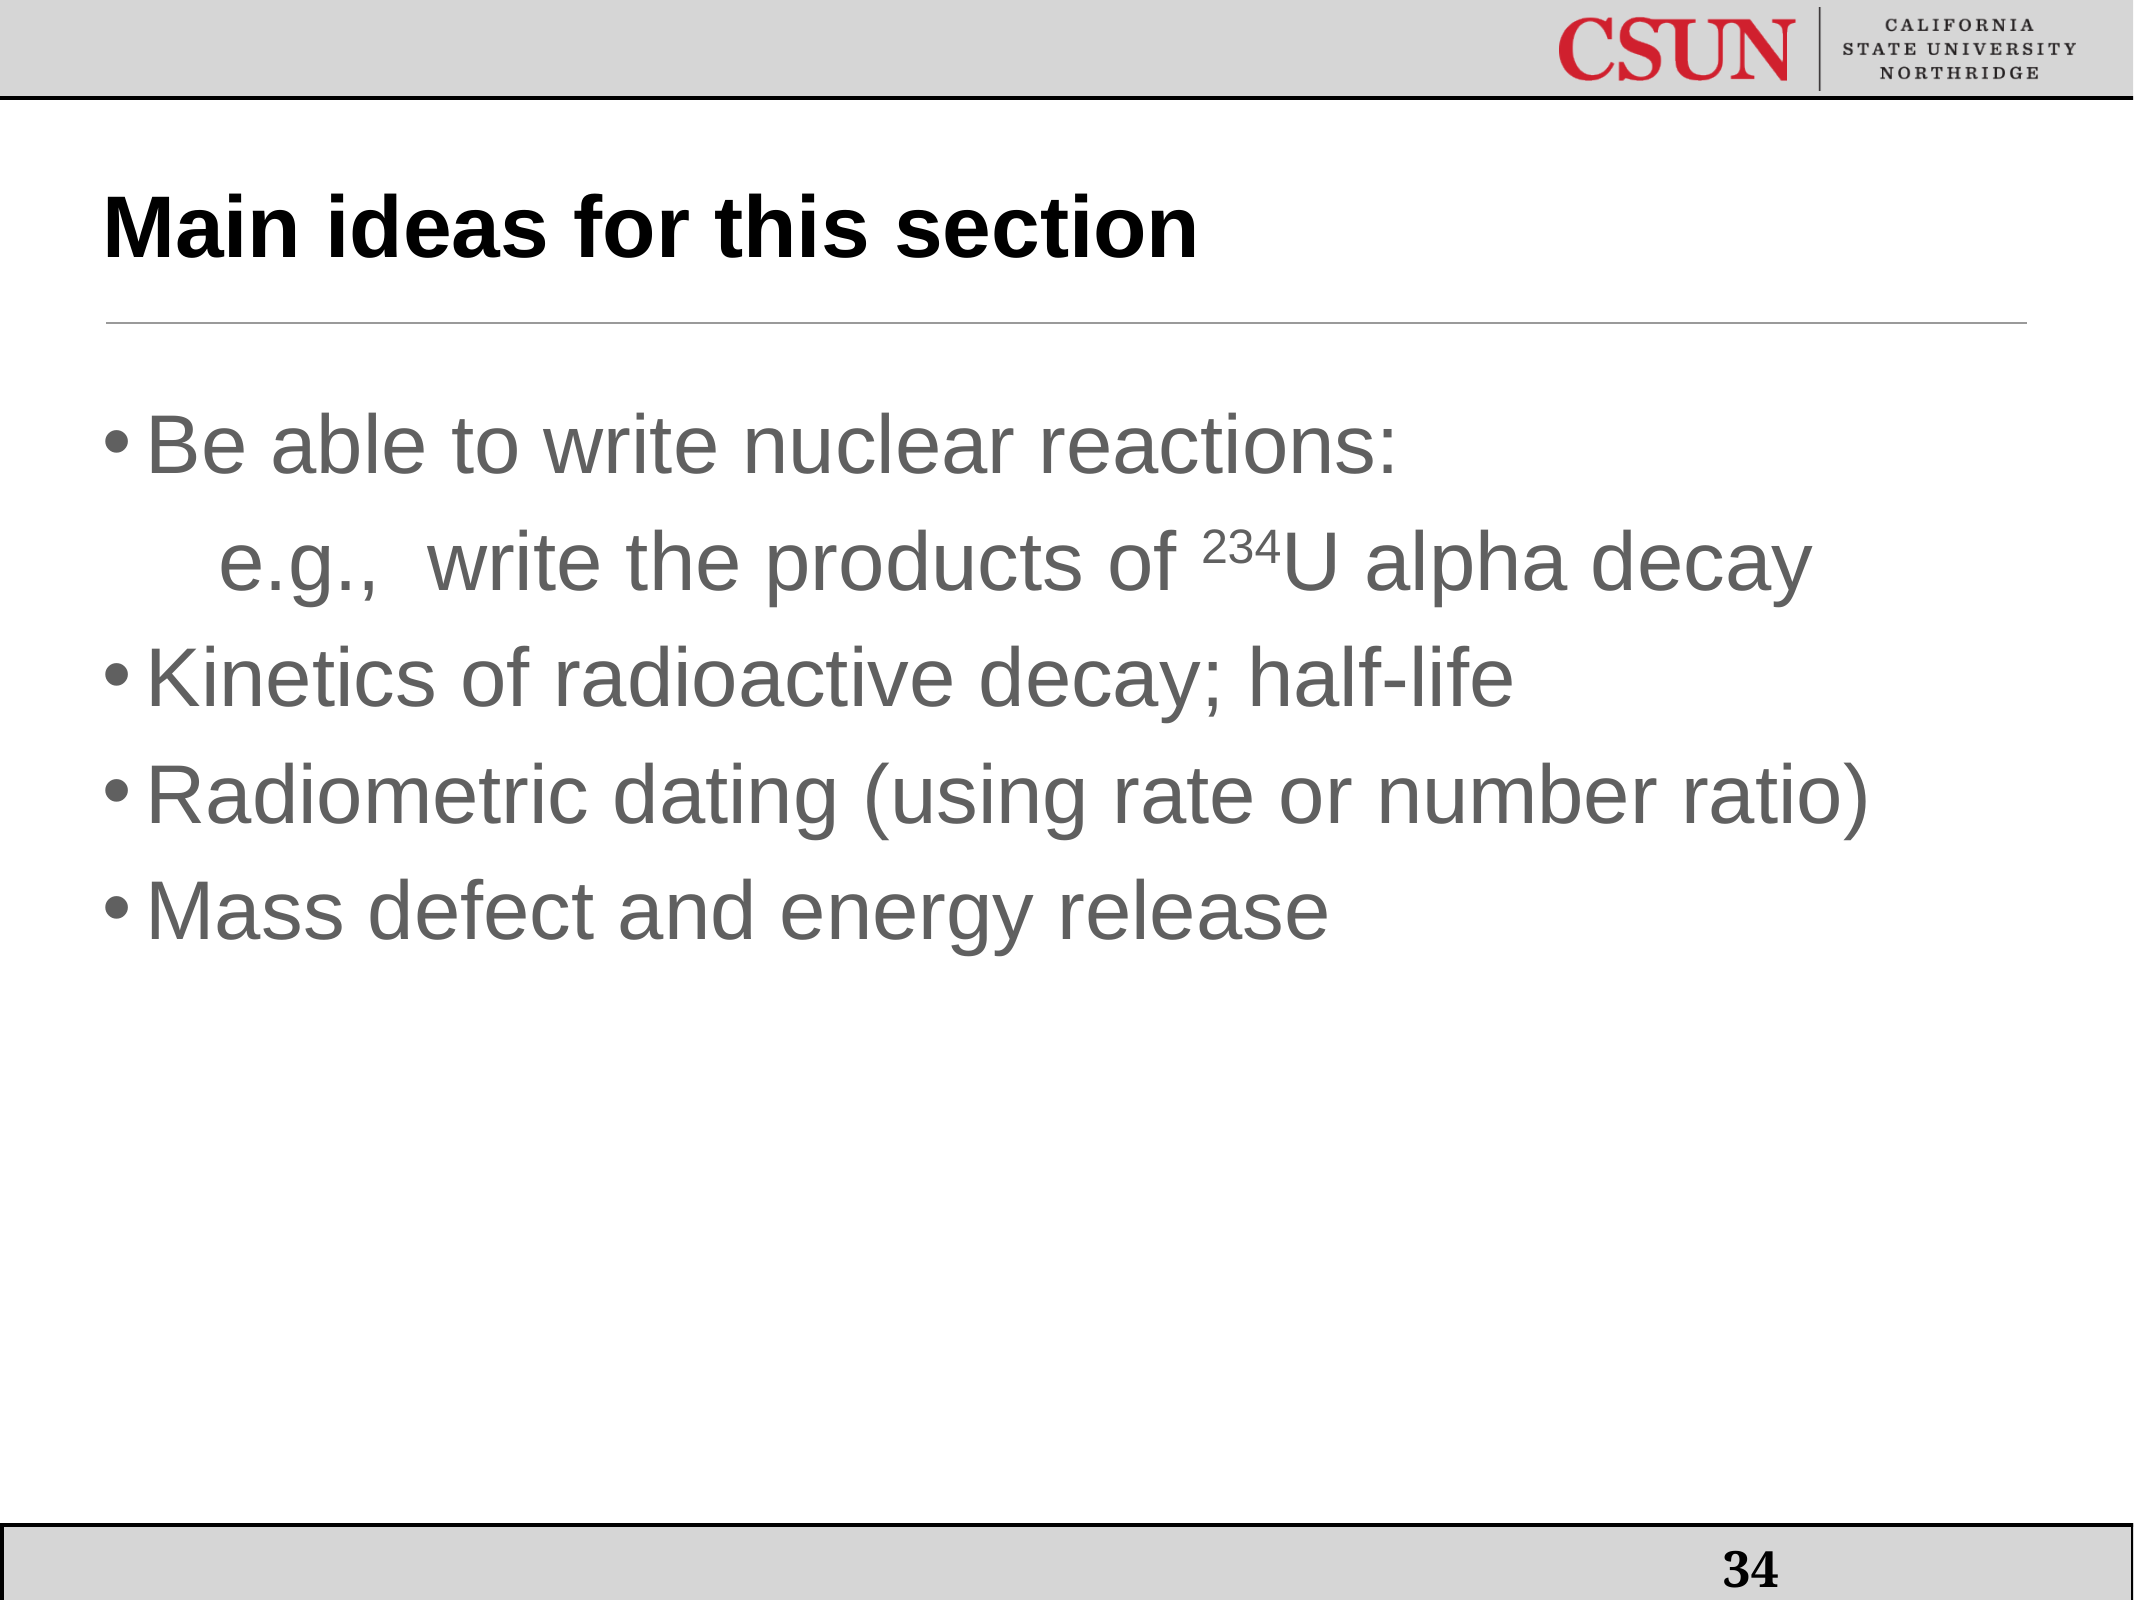

# Main ideas for this section
Be able to write nuclear reactions:
e.g., write the products of 234U alpha decay
Kinetics of radioactive decay; half-life
Radiometric dating (using rate or number ratio)
Mass defect and energy release
34